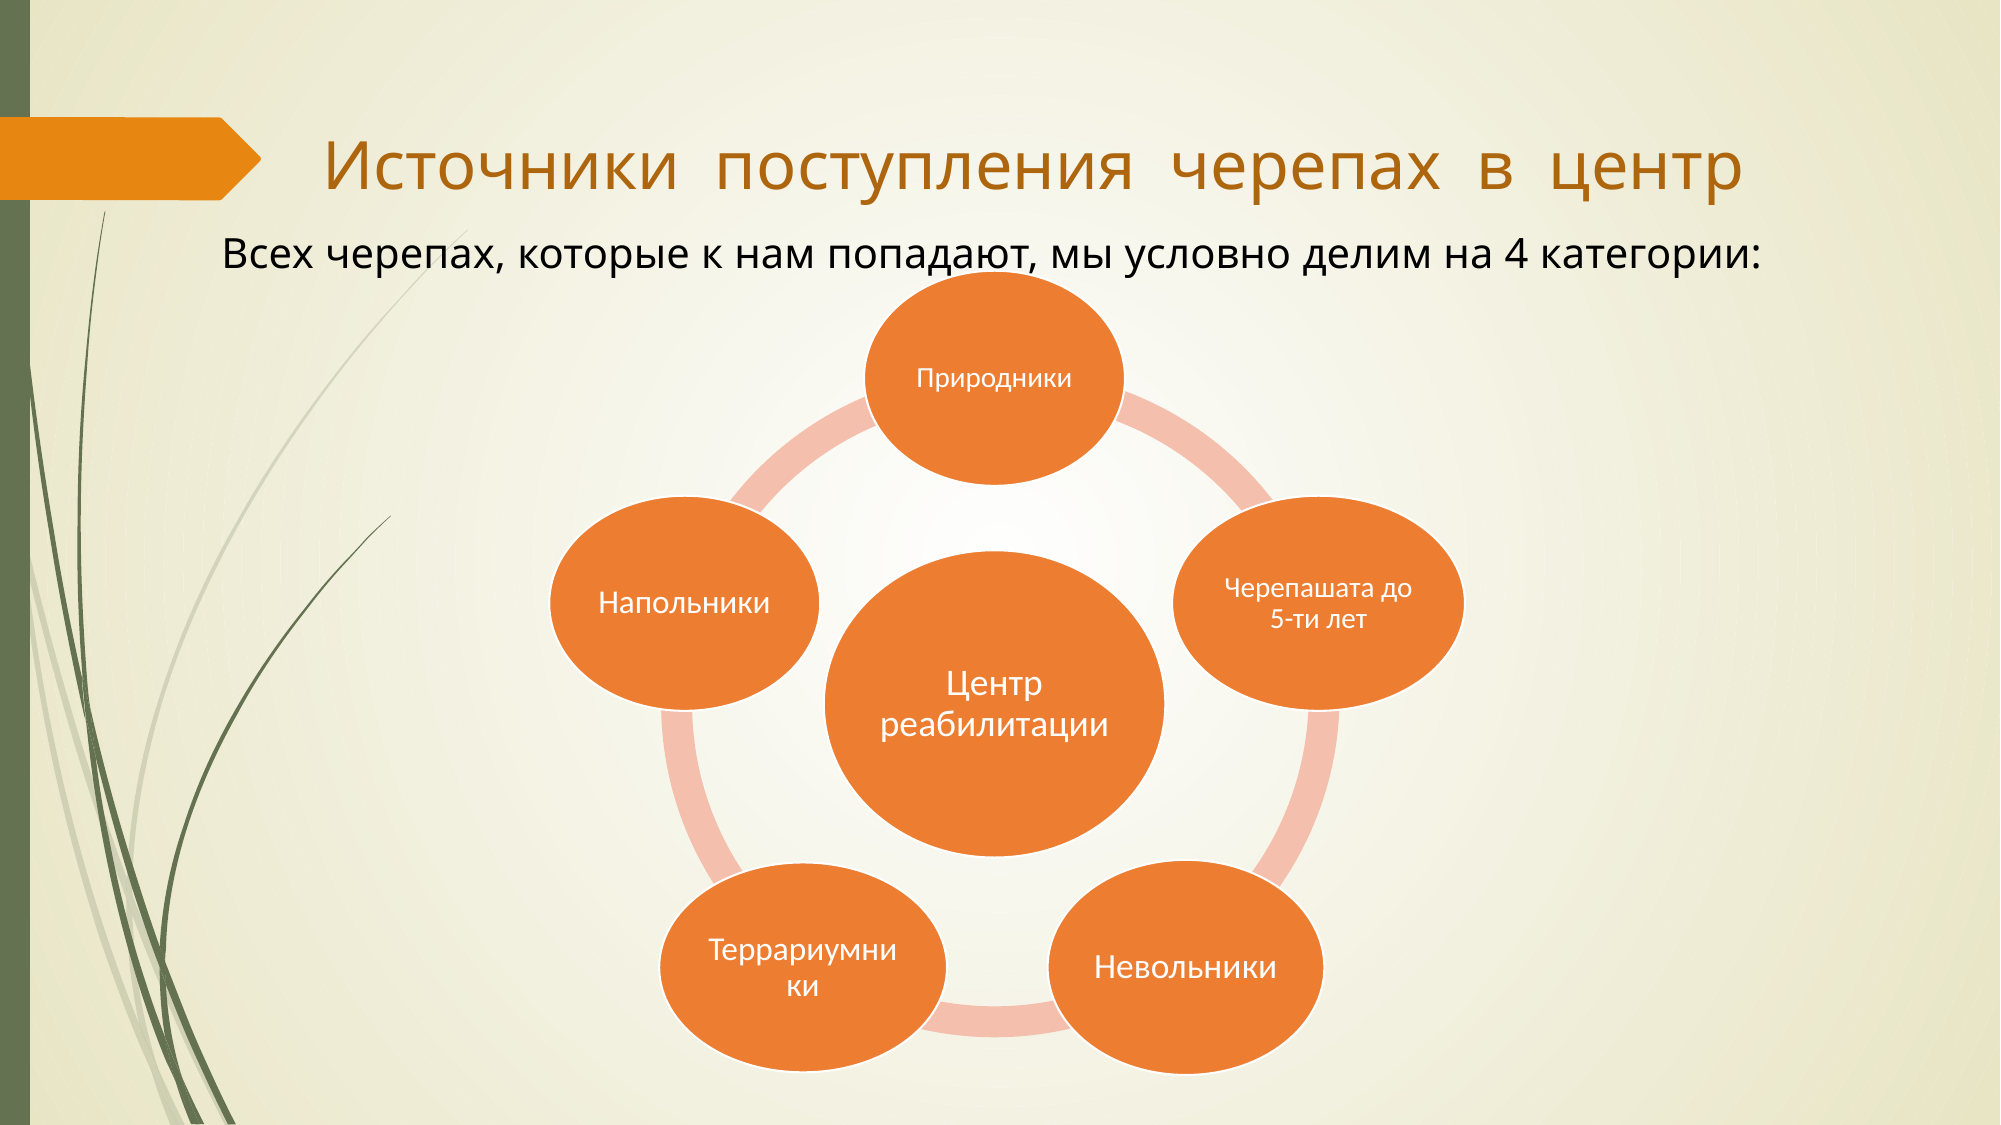

Источники поступления черепах в центр
Всех черепах, которые к нам попадают, мы условно делим на 4 категории:
Природники
Напольники
Черепашата до 5-ти лет
Центр реабилитации
Невольники
Террариумники